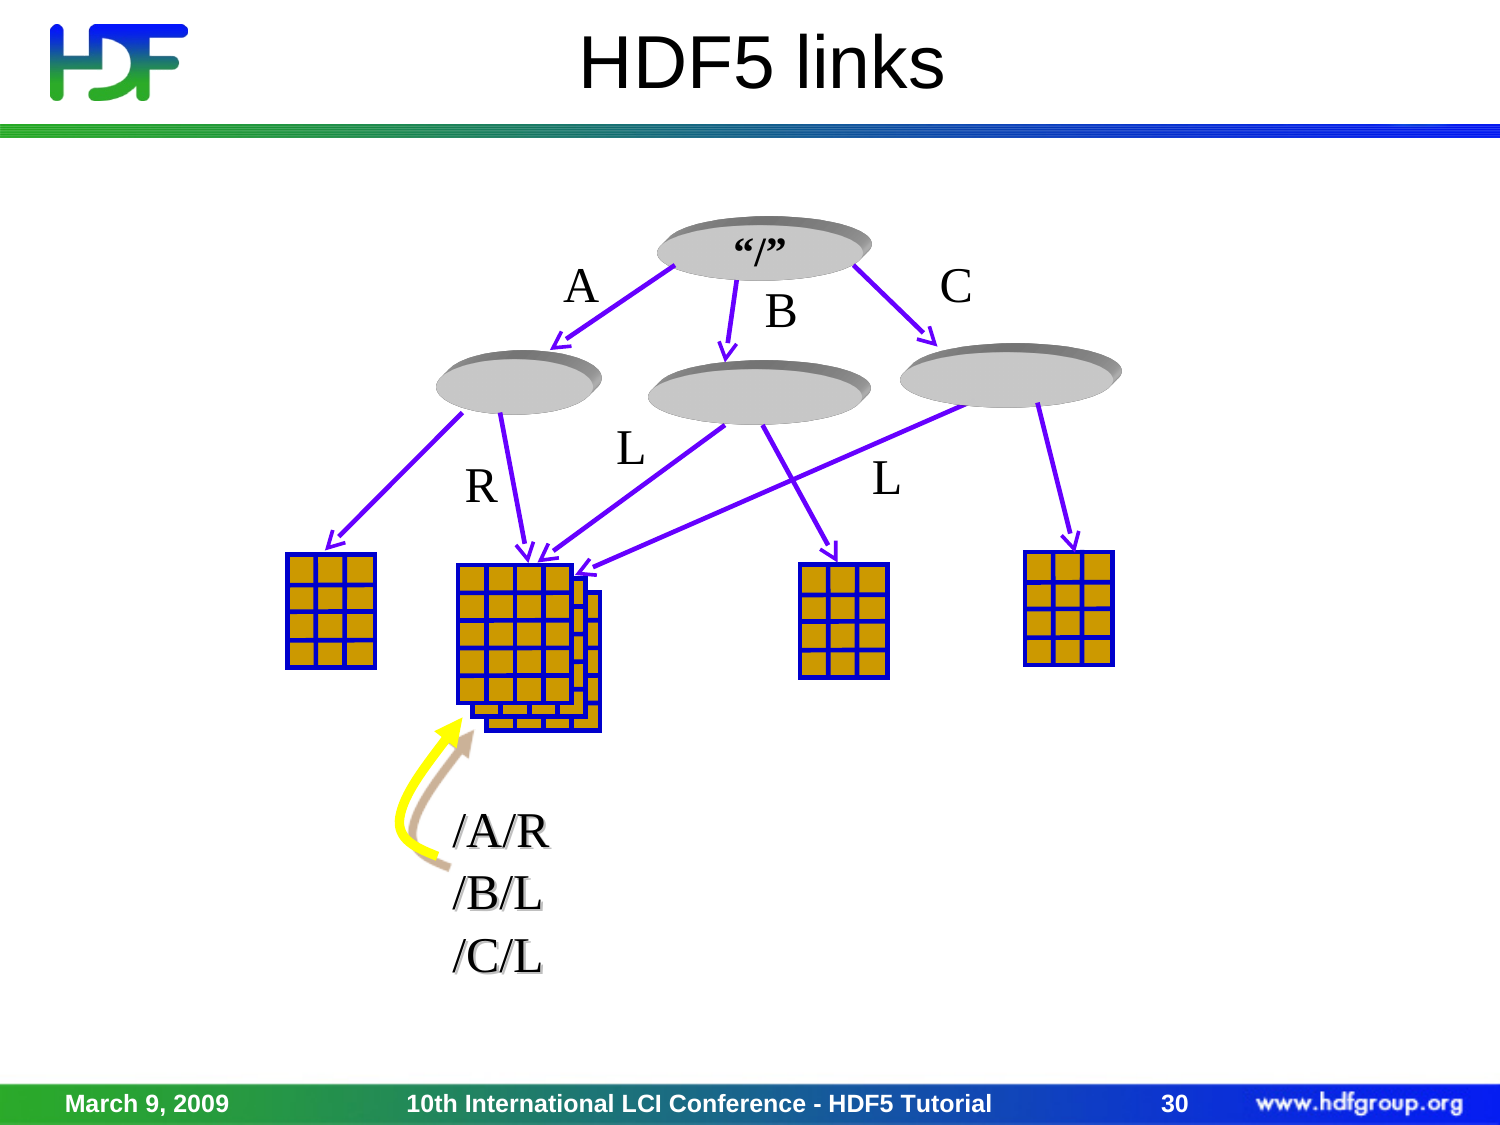

# HDF5 links
“/”
A
C
B
L
L
R
/A/R
/B/L
/C/L
March 9, 2009
10th International LCI Conference - HDF5 Tutorial